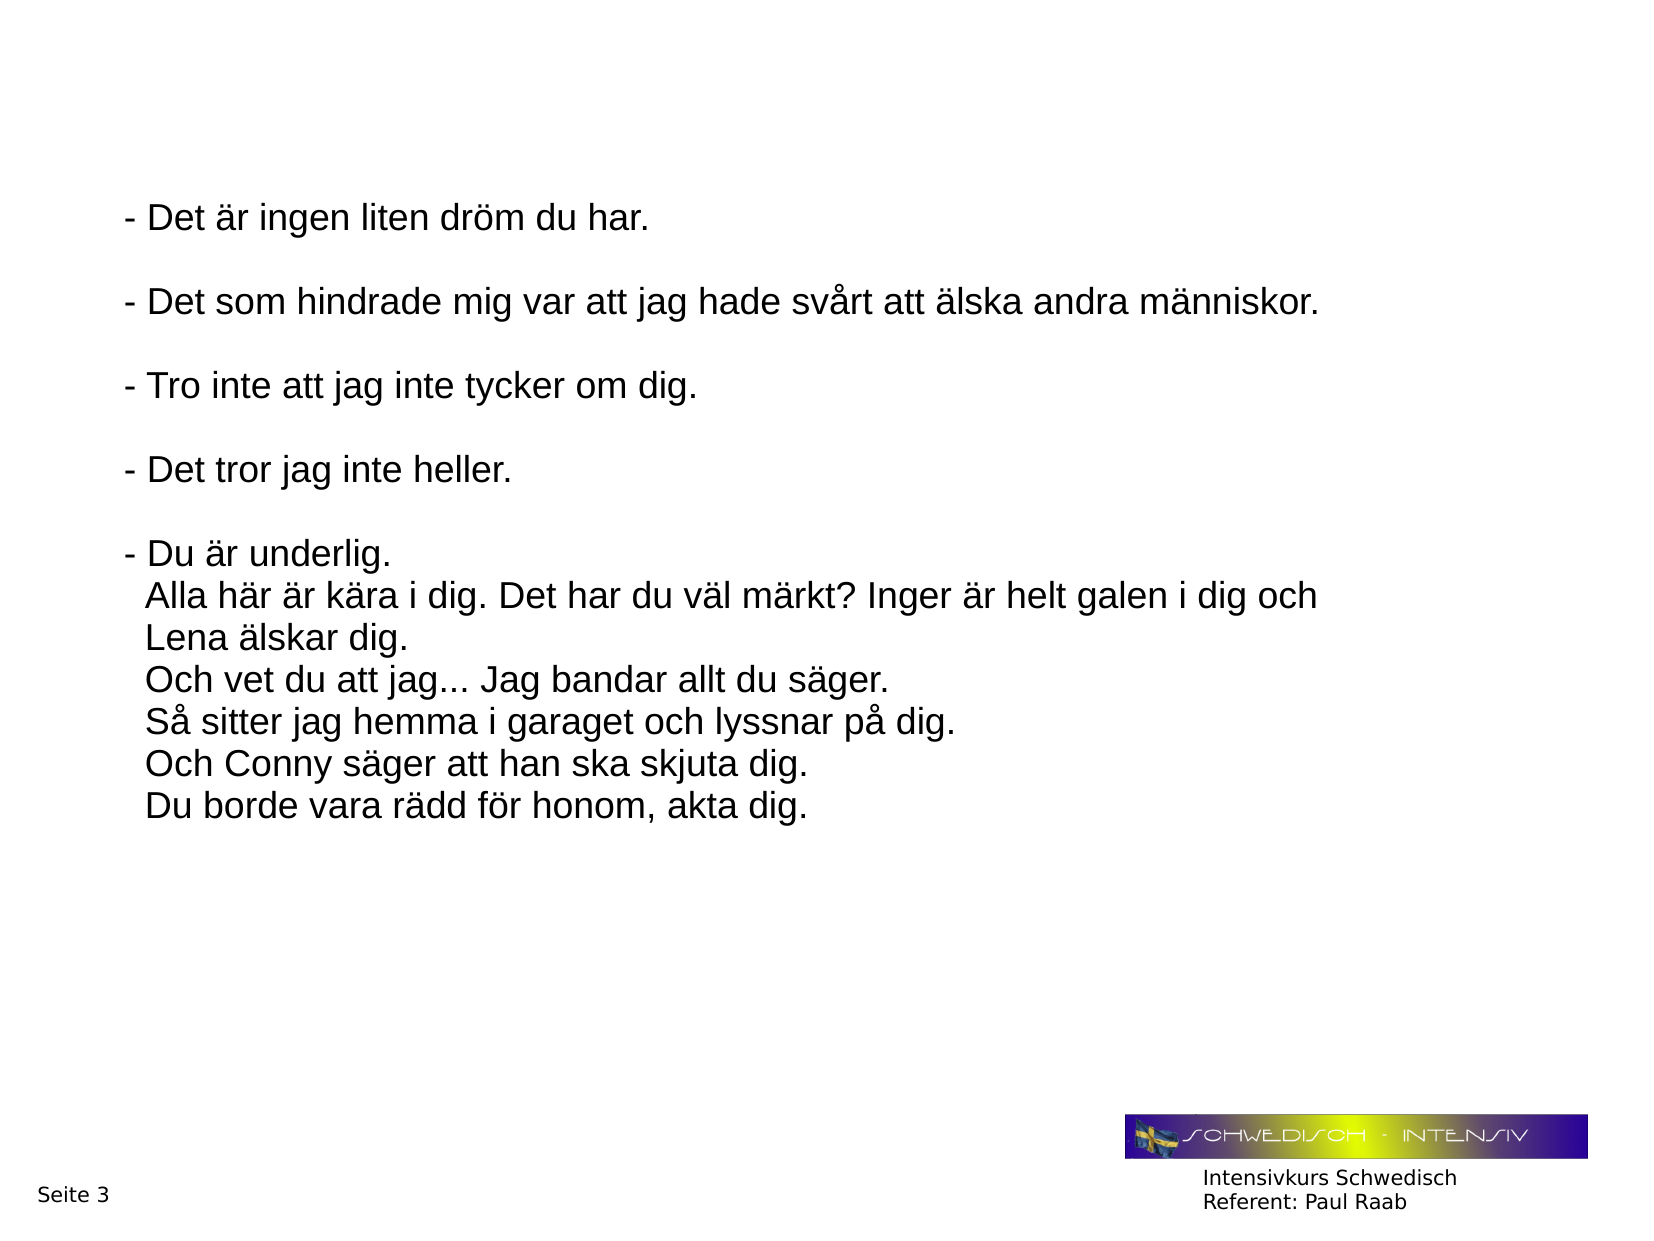

- Det är ingen liten dröm du har.
- Det som hindrade mig var att jag hade svårt att älska andra människor.
- Tro inte att jag inte tycker om dig.
- Det tror jag inte heller.
- Du är underlig.
 Alla här är kära i dig. Det har du väl märkt? Inger är helt galen i dig och
 Lena älskar dig.
 Och vet du att jag... Jag bandar allt du säger.
 Så sitter jag hemma i garaget och lyssnar på dig.
 Och Conny säger att han ska skjuta dig.
 Du borde vara rädd för honom, akta dig.